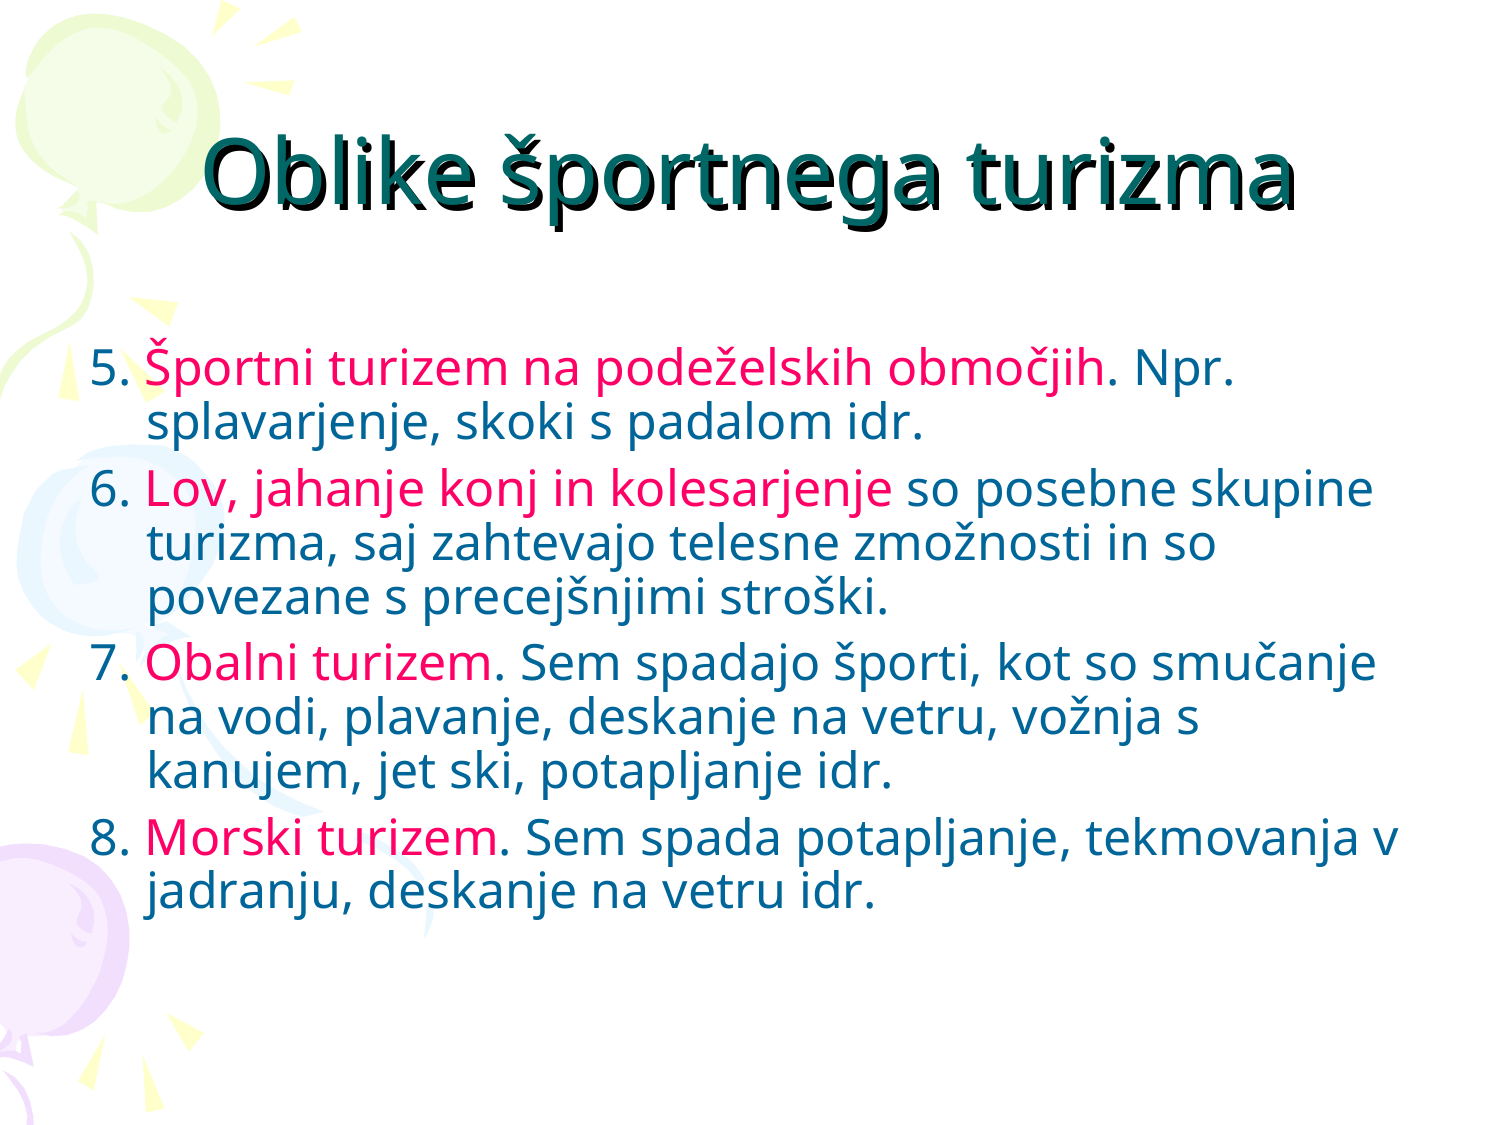

# Oblike športnega turizma
5. Športni turizem na podeželskih območjih. Npr. splavarjenje, skoki s padalom idr.
6. Lov, jahanje konj in kolesarjenje so posebne skupine turizma, saj zahtevajo telesne zmožnosti in so povezane s precejšnjimi stroški.
7. Obalni turizem. Sem spadajo športi, kot so smučanje na vodi, plavanje, deskanje na vetru, vožnja s kanujem, jet ski, potapljanje idr.
8. Morski turizem. Sem spada potapljanje, tekmovanja v jadranju, deskanje na vetru idr.